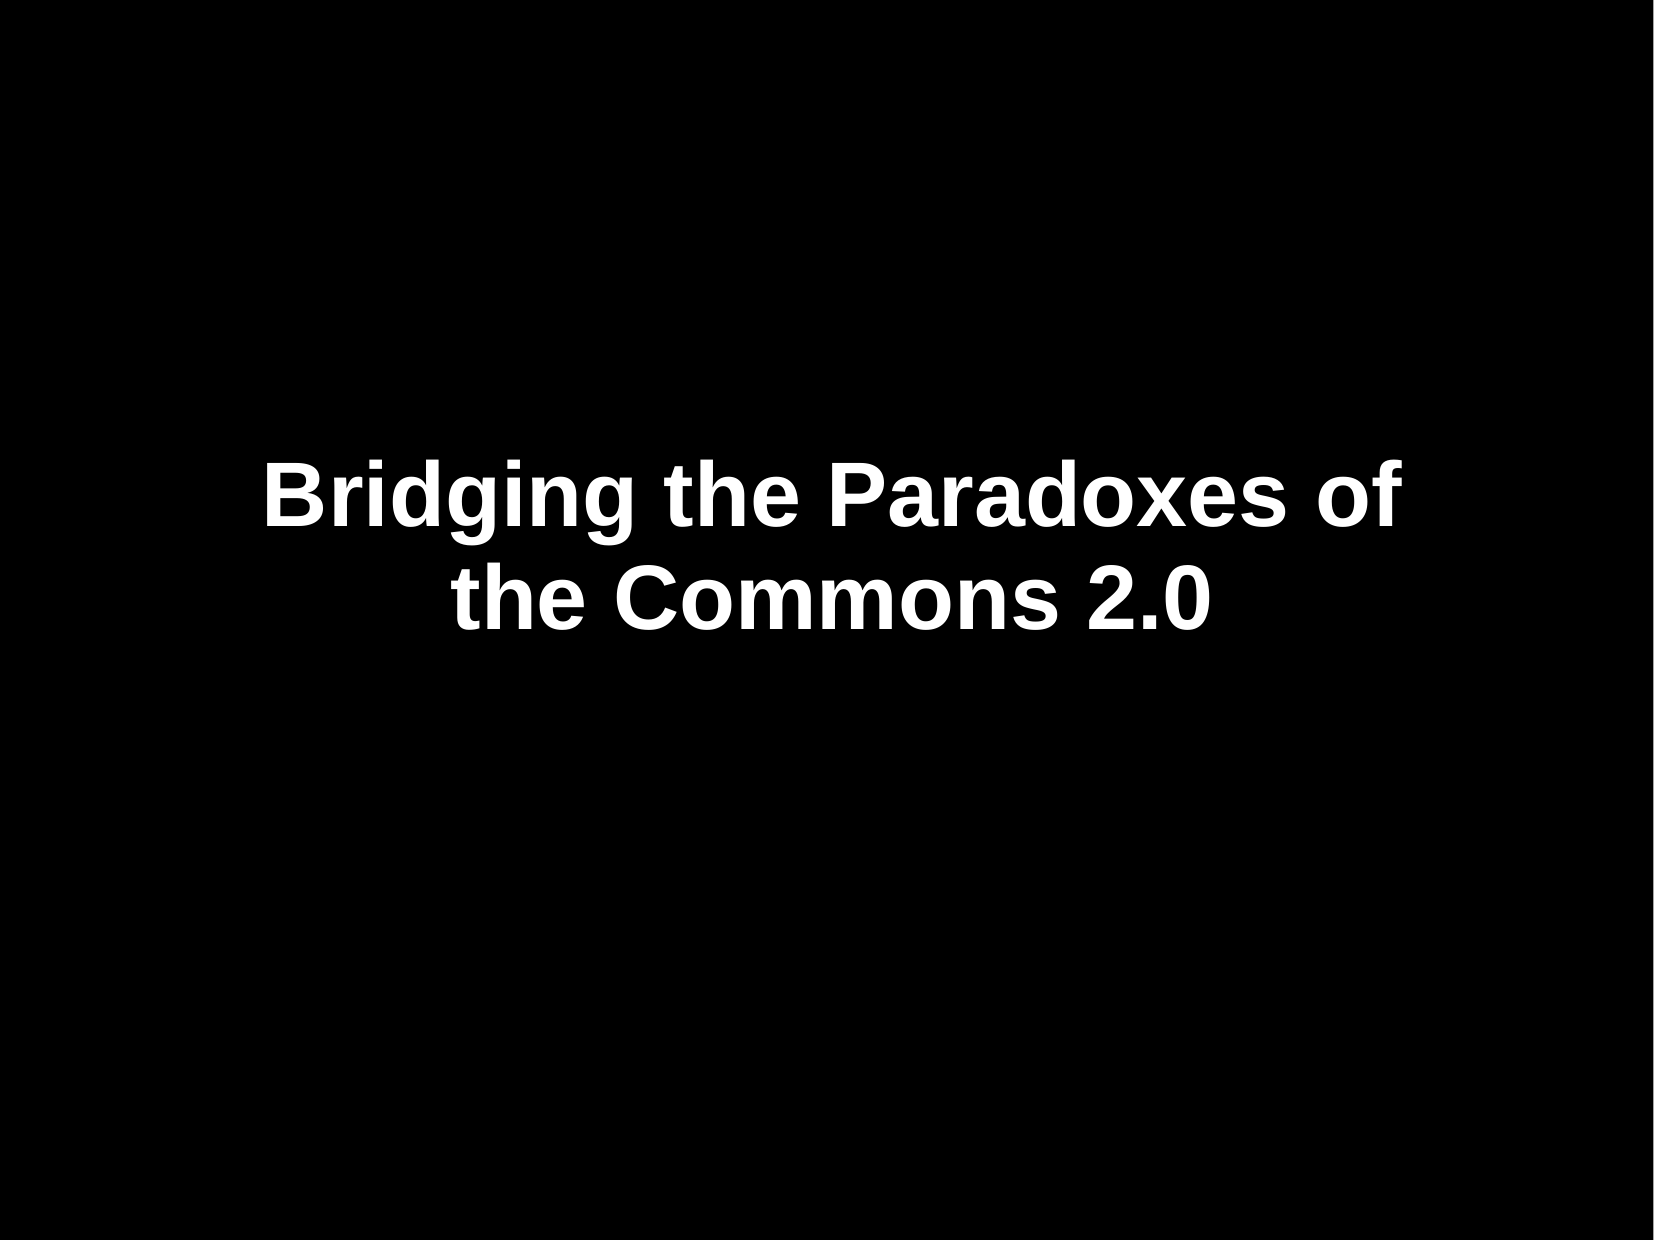

# Bridging the Paradoxes of the Commons 2.0